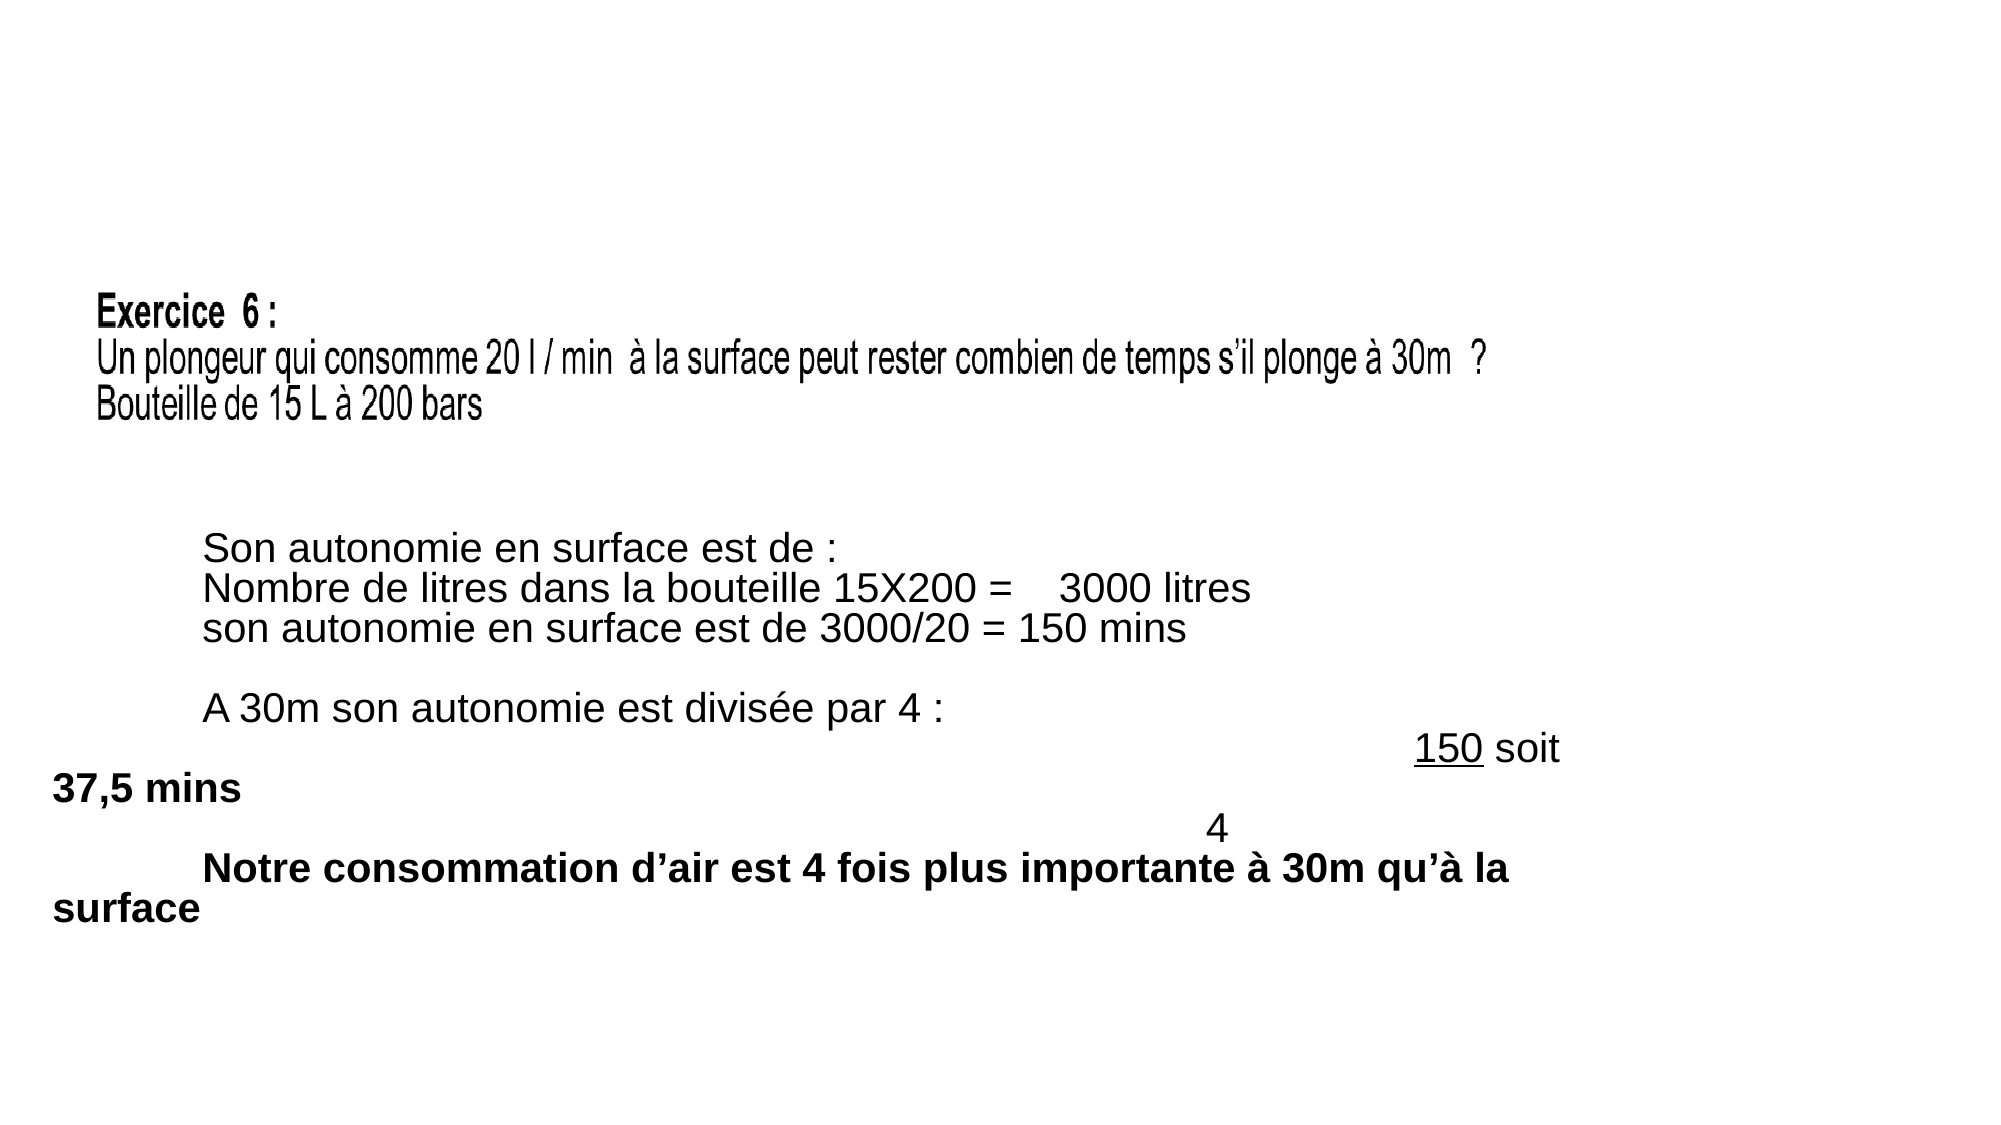

Son autonomie en surface est de :
	Nombre de litres dans la bouteille 15X200 = 3000 litres
	son autonomie en surface est de 3000/20 = 150 mins
	A 30m son autonomie est divisée par 4 :
						 			 150 soit 37,5 mins
					 	 4
	Notre consommation d’air est 4 fois plus importante à 30m qu’à la surface